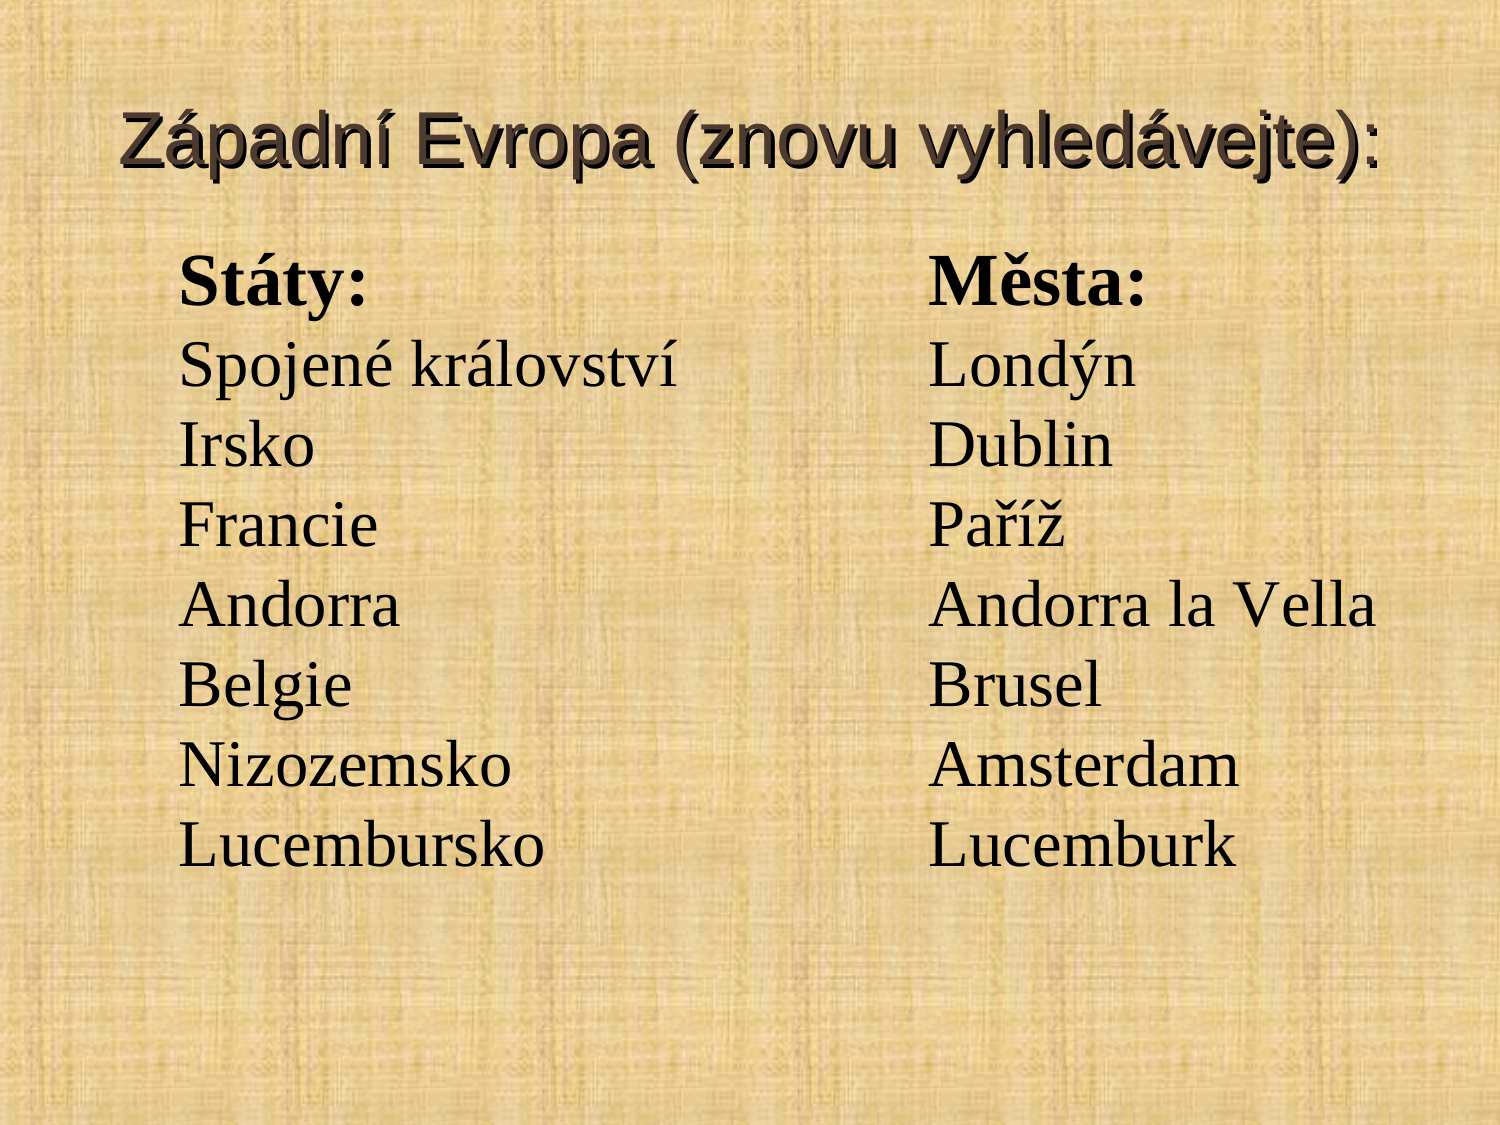

Západní Evropa (znovu vyhledávejte):
Státy:				Města:
Spojené království		Londýn
Irsko					Dublin
Francie				Paříž
Andorra				Andorra la Vella
Belgie				Brusel
Nizozemsko			Amsterdam
Lucembursko			Lucemburk